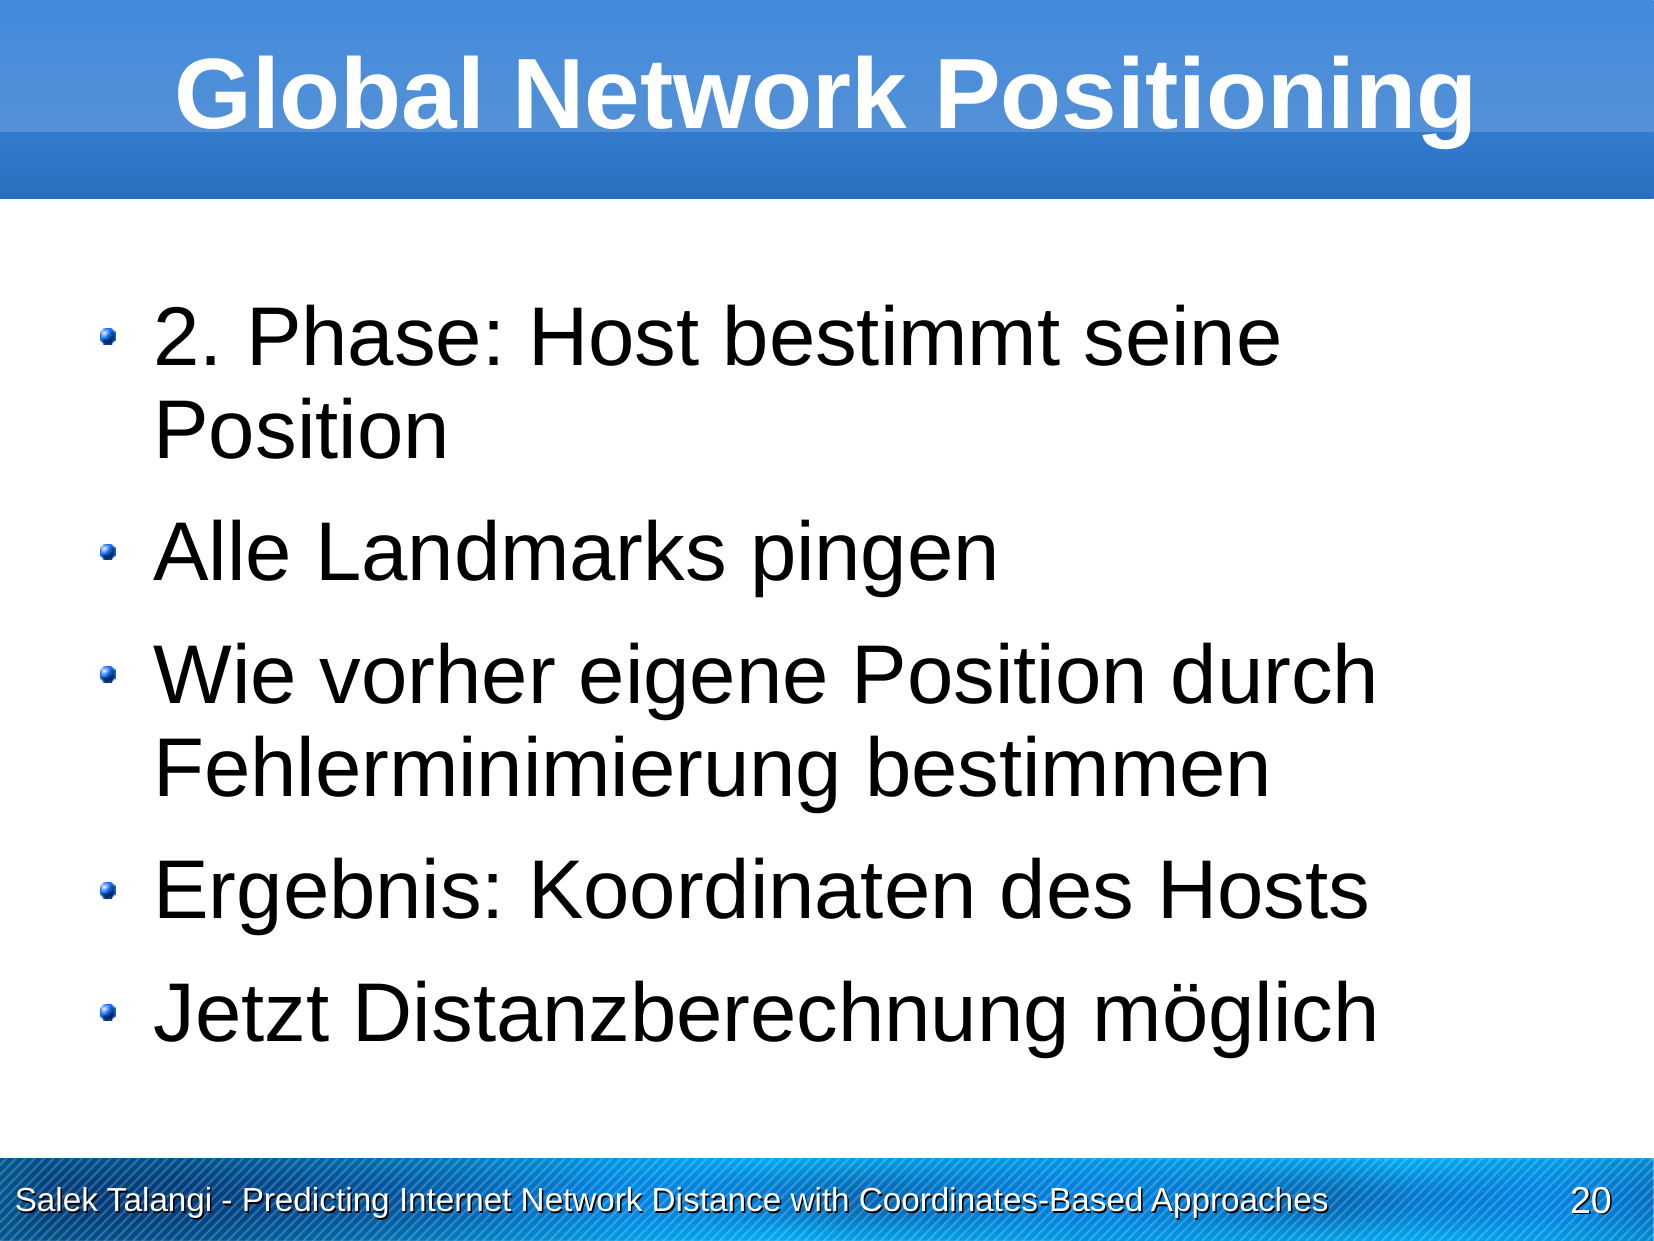

# Global Network Positioning
2. Phase: Host bestimmt seine Position
Alle Landmarks pingen
Wie vorher eigene Position durch Fehlerminimierung bestimmen
Ergebnis: Koordinaten des Hosts
Jetzt Distanzberechnung möglich